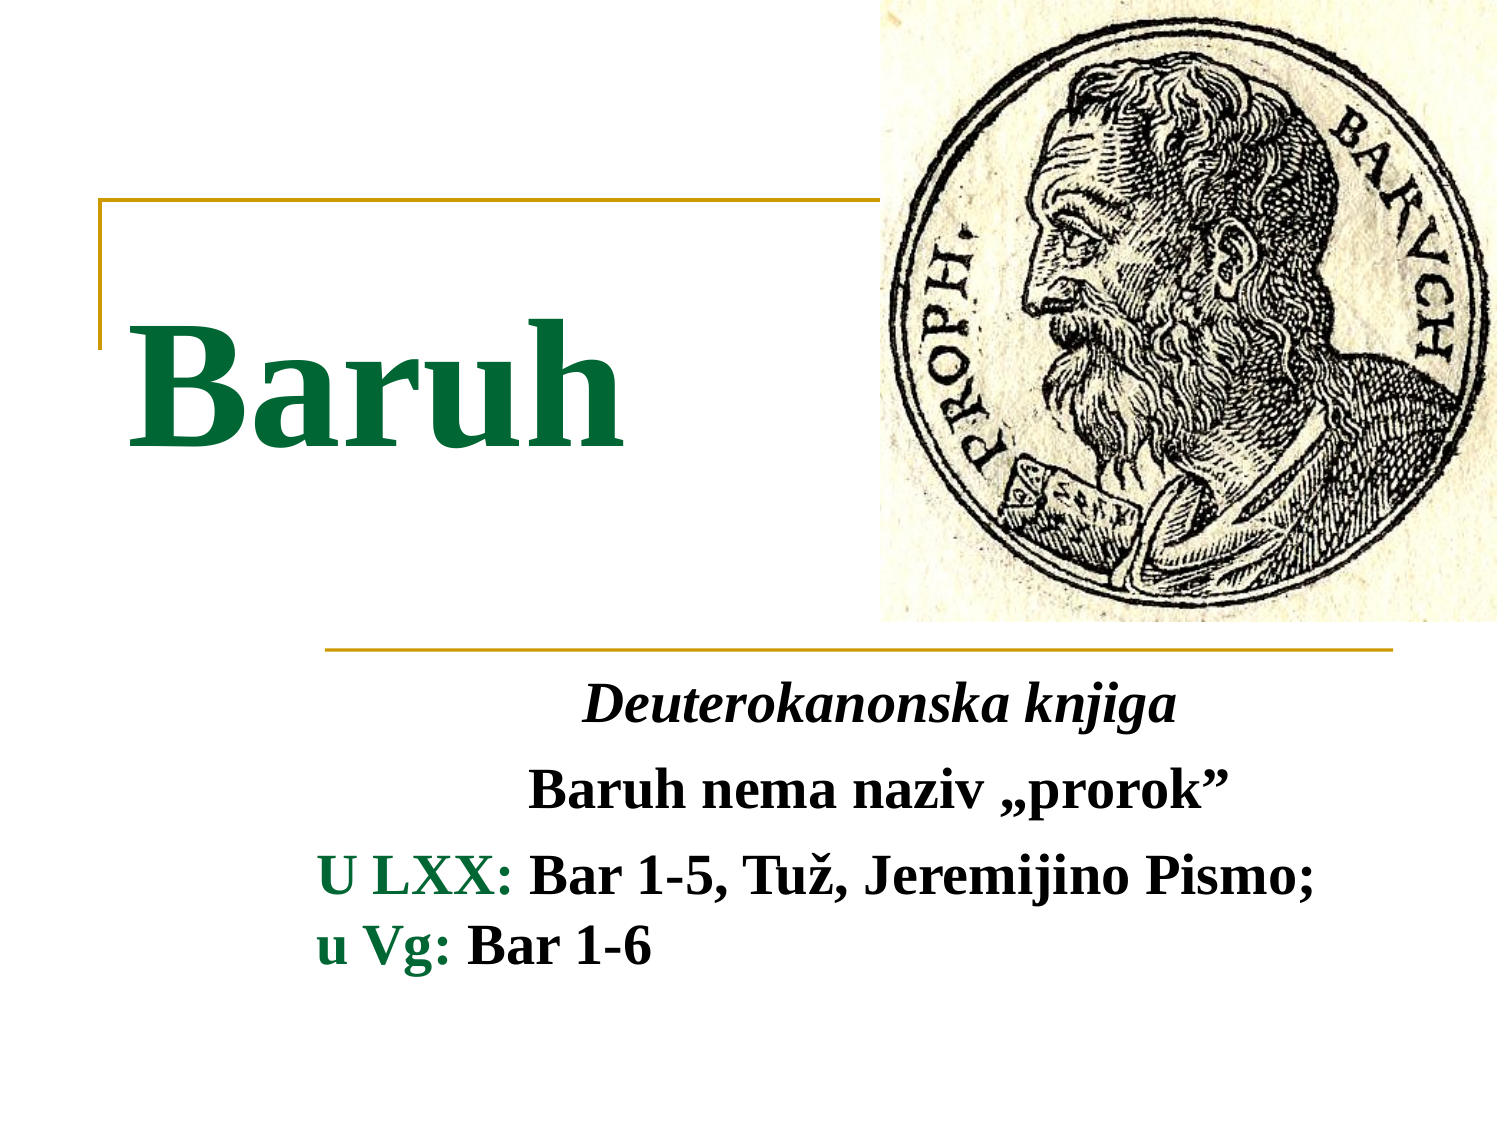

# Baruh
Deuterokanonska knjiga
Baruh nema naziv „prorok”
U LXX: Bar 1-5, Tuž, Jeremijino Pismo;
u Vg: Bar 1-6